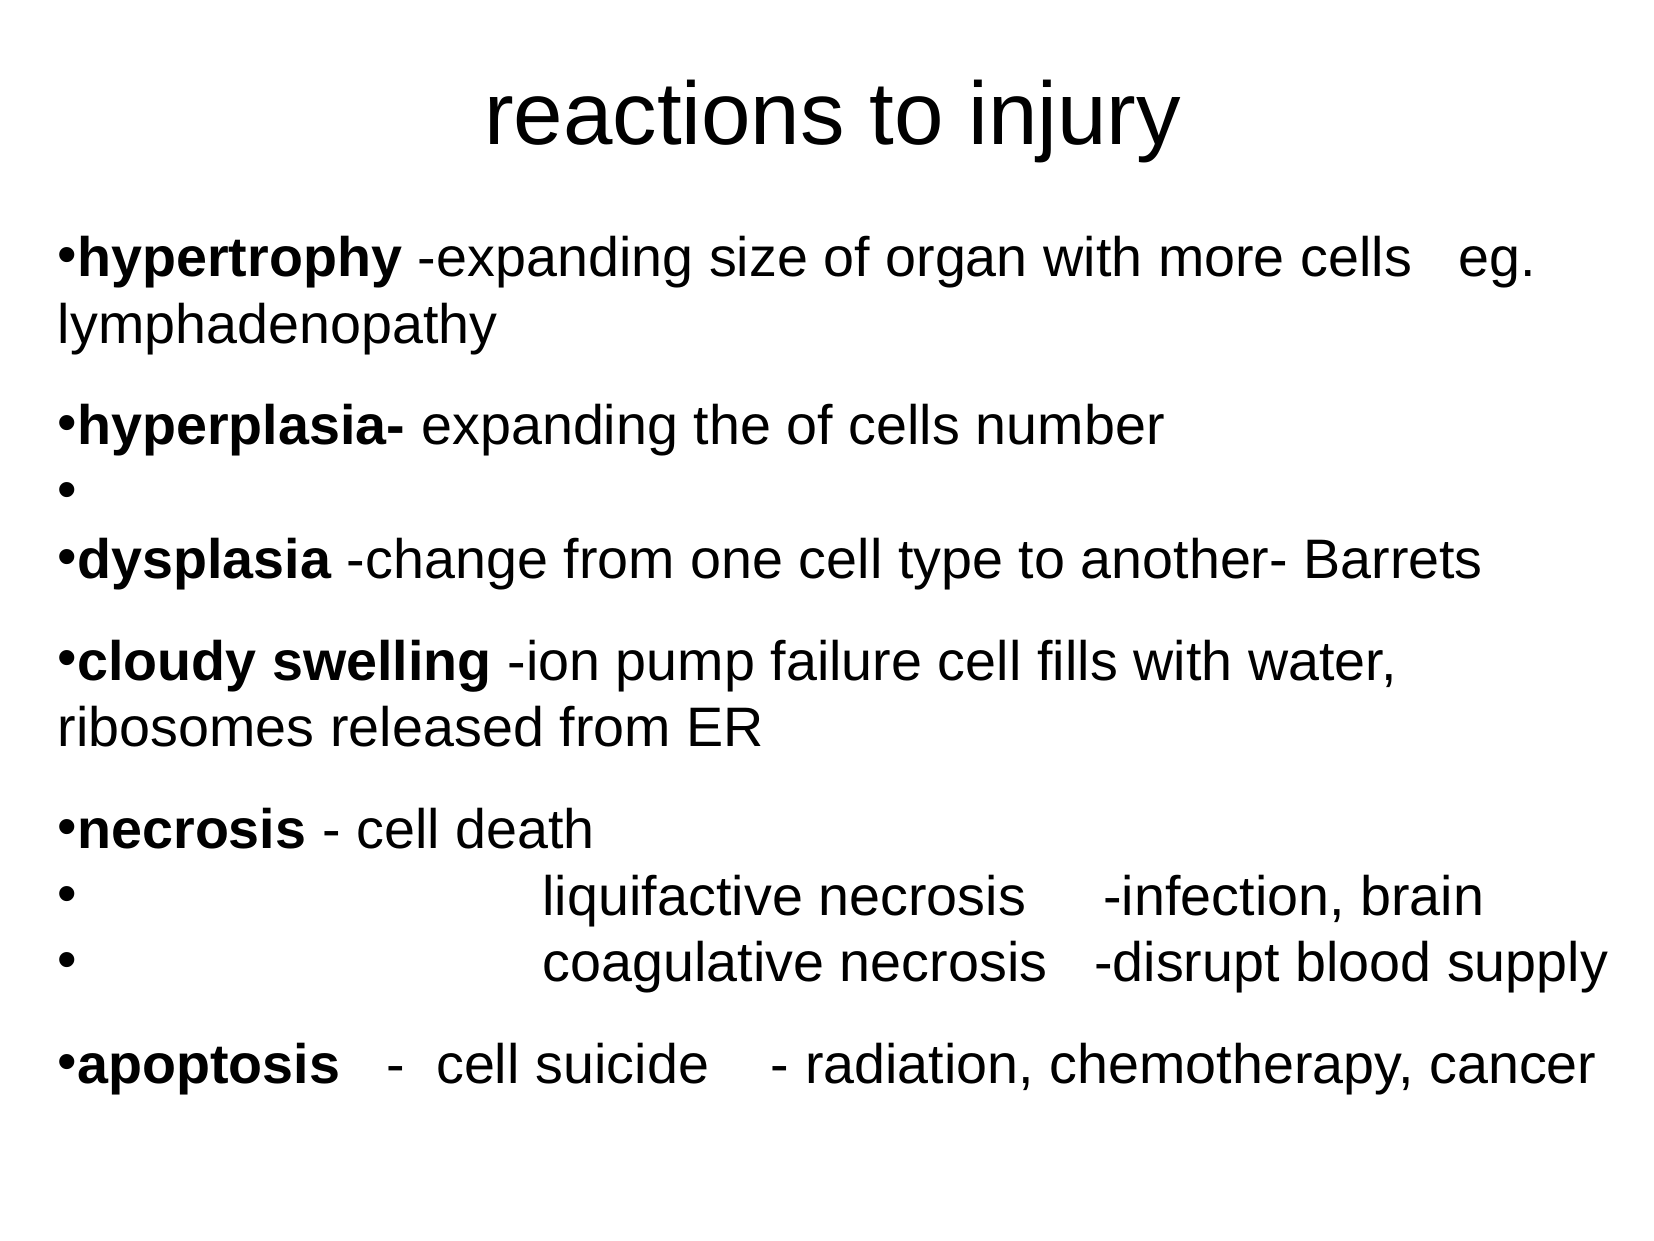

# reactions to injury
hypertrophy -expanding size of organ with more cells   eg. lymphadenopathy
hyperplasia- expanding the of cells number
dysplasia -change from one cell type to another- Barrets
cloudy swelling -ion pump failure cell fills with water, ribosomes released from ER
necrosis - cell death
                              liquifactive necrosis     -infection, brain
                              coagulative necrosis   -disrupt blood supply
apoptosis   -  cell suicide    - radiation, chemotherapy, cancer